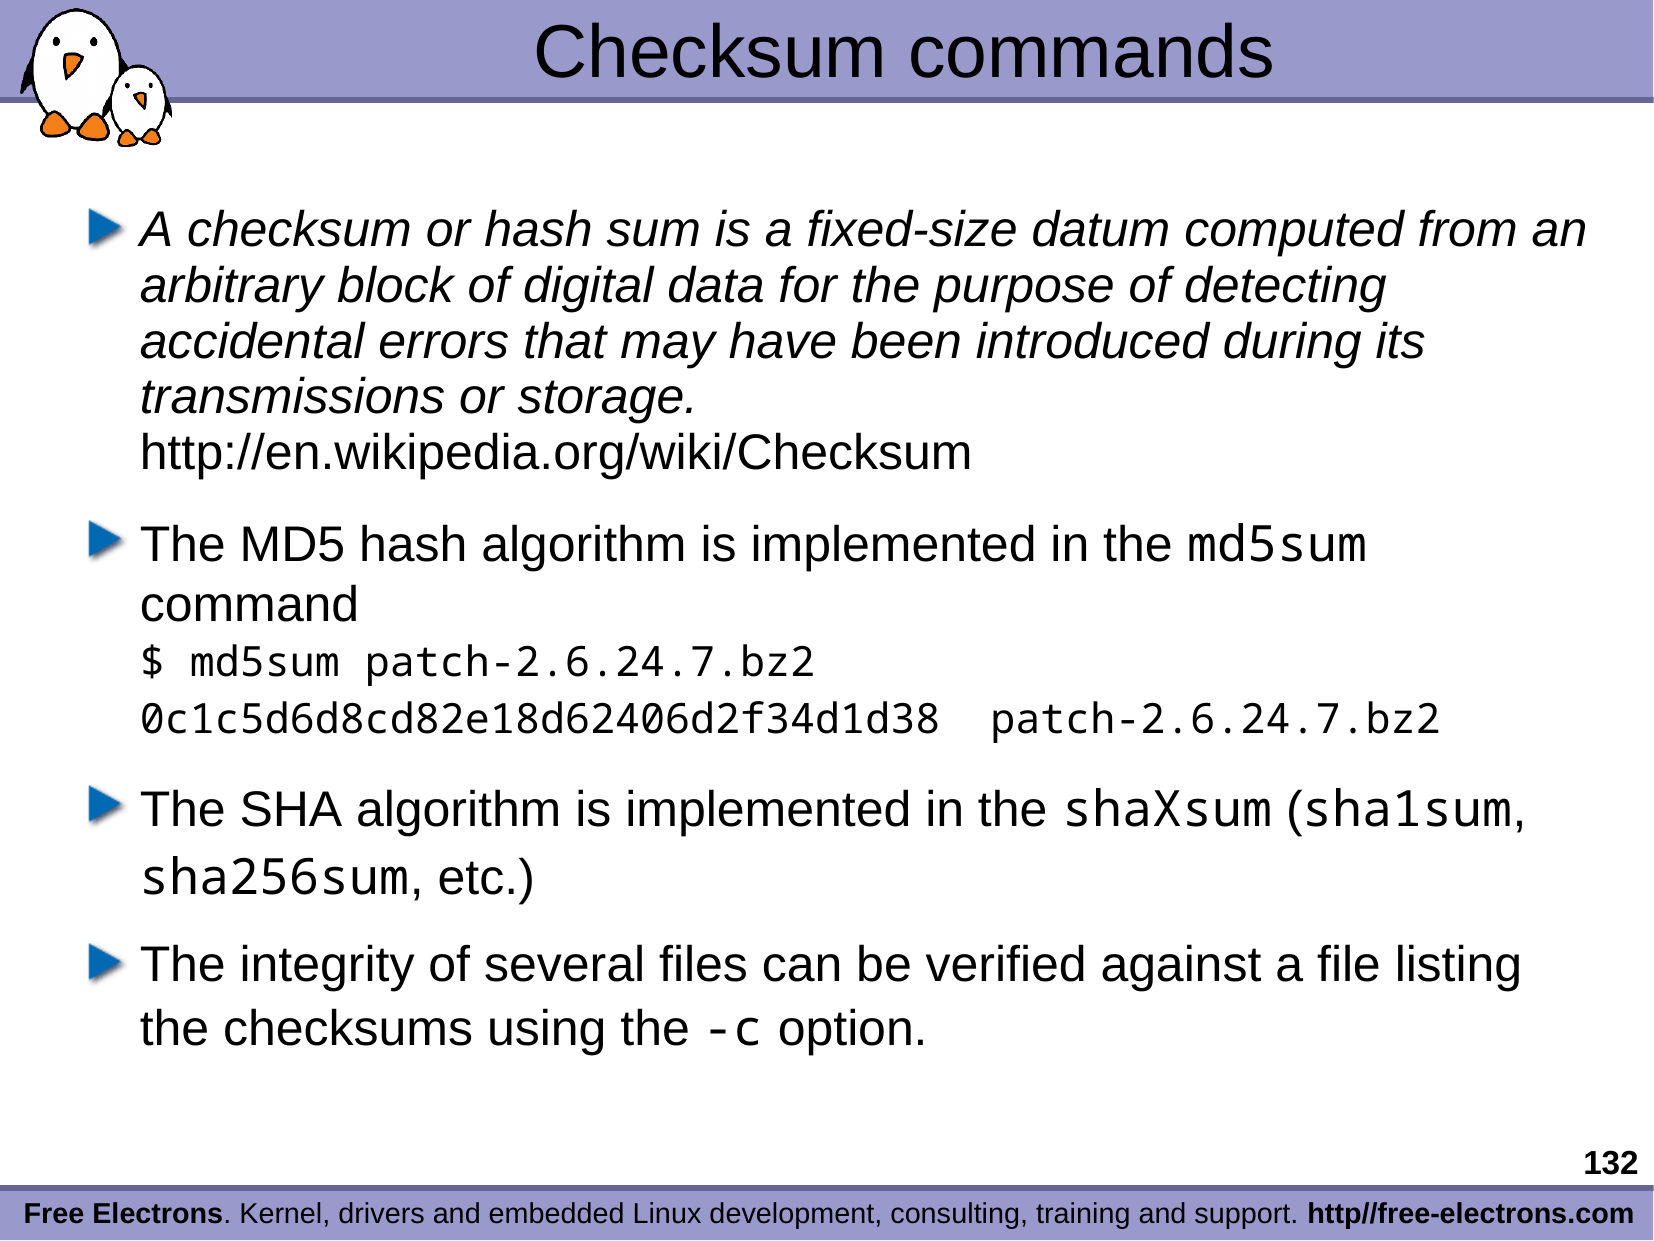

# Checksum commands
A checksum or hash sum is a fixed-size datum computed from an arbitrary block of digital data for the purpose of detecting accidental errors that may have been introduced during its transmissions or storage.
http://en.wikipedia.org/wiki/Checksum
The MD5 hash algorithm is implemented in the md5sum command
$ md5sum patch-2.6.24.7.bz2
0c1c5d6d8cd82e18d62406d2f34d1d38 patch-2.6.24.7.bz2
The SHA algorithm is implemented in the shaXsum (sha1sum, sha256sum, etc.)
The integrity of several files can be verified against a file listing the checksums using the -c option.